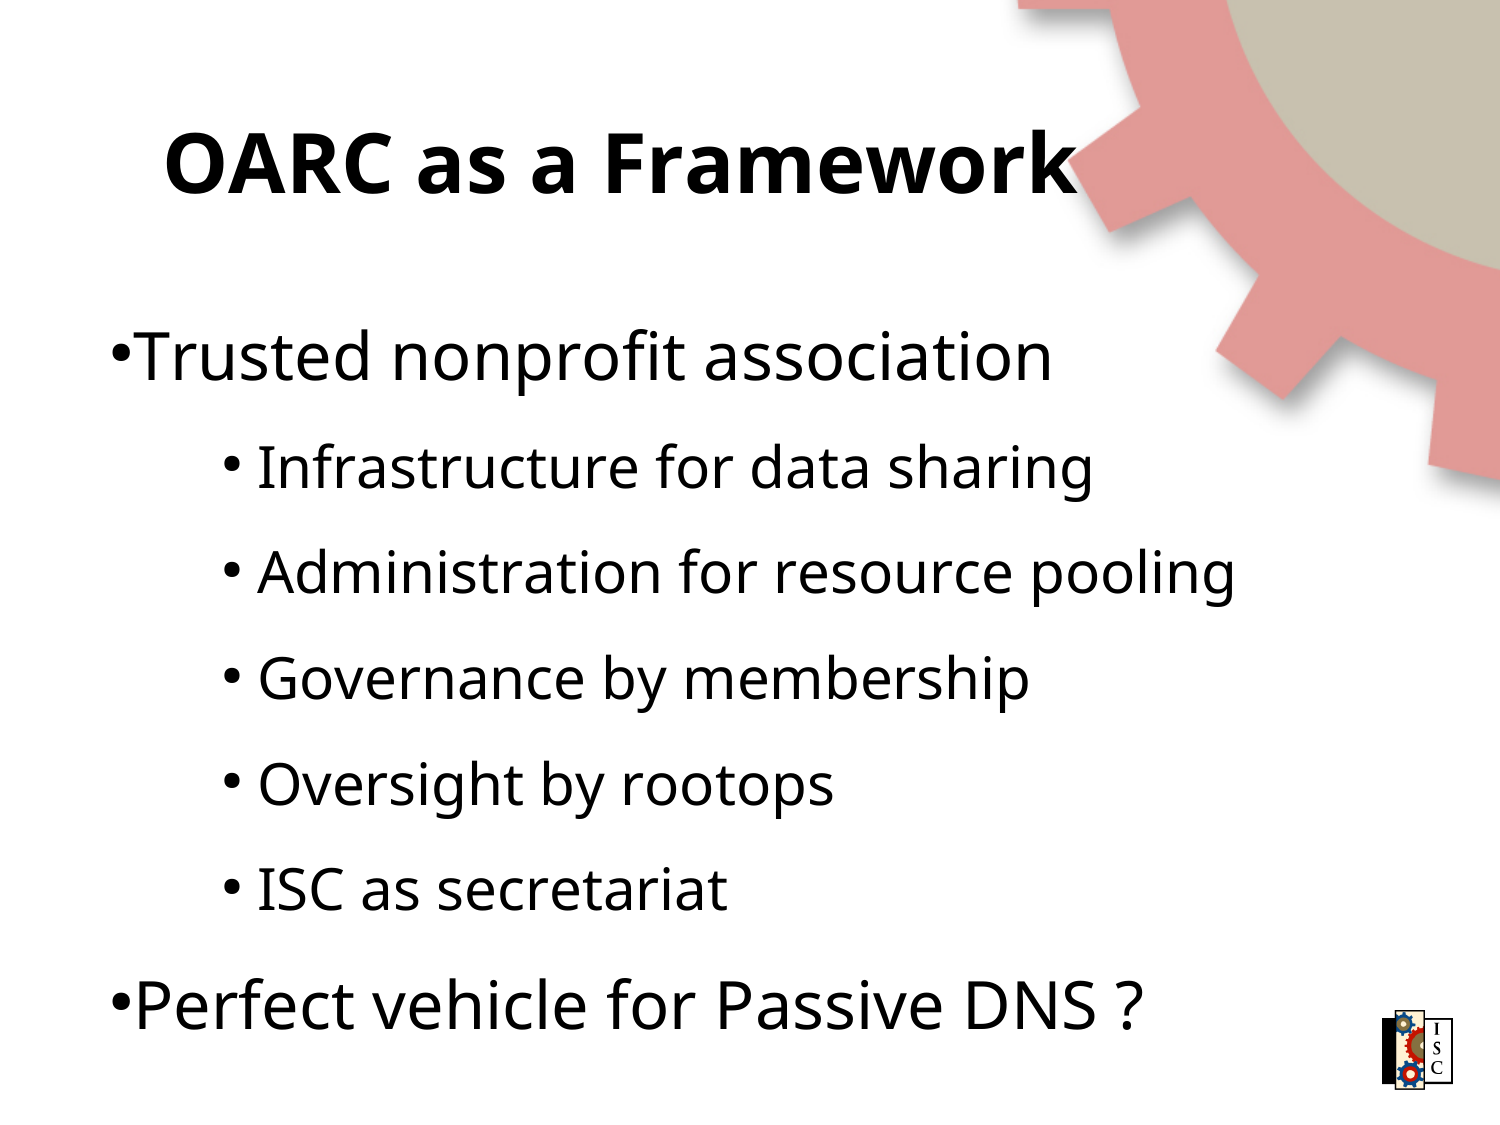

# OARC as a Framework
Trusted nonprofit association
Infrastructure for data sharing
Administration for resource pooling
Governance by membership
Oversight by rootops
ISC as secretariat
Perfect vehicle for Passive DNS ?